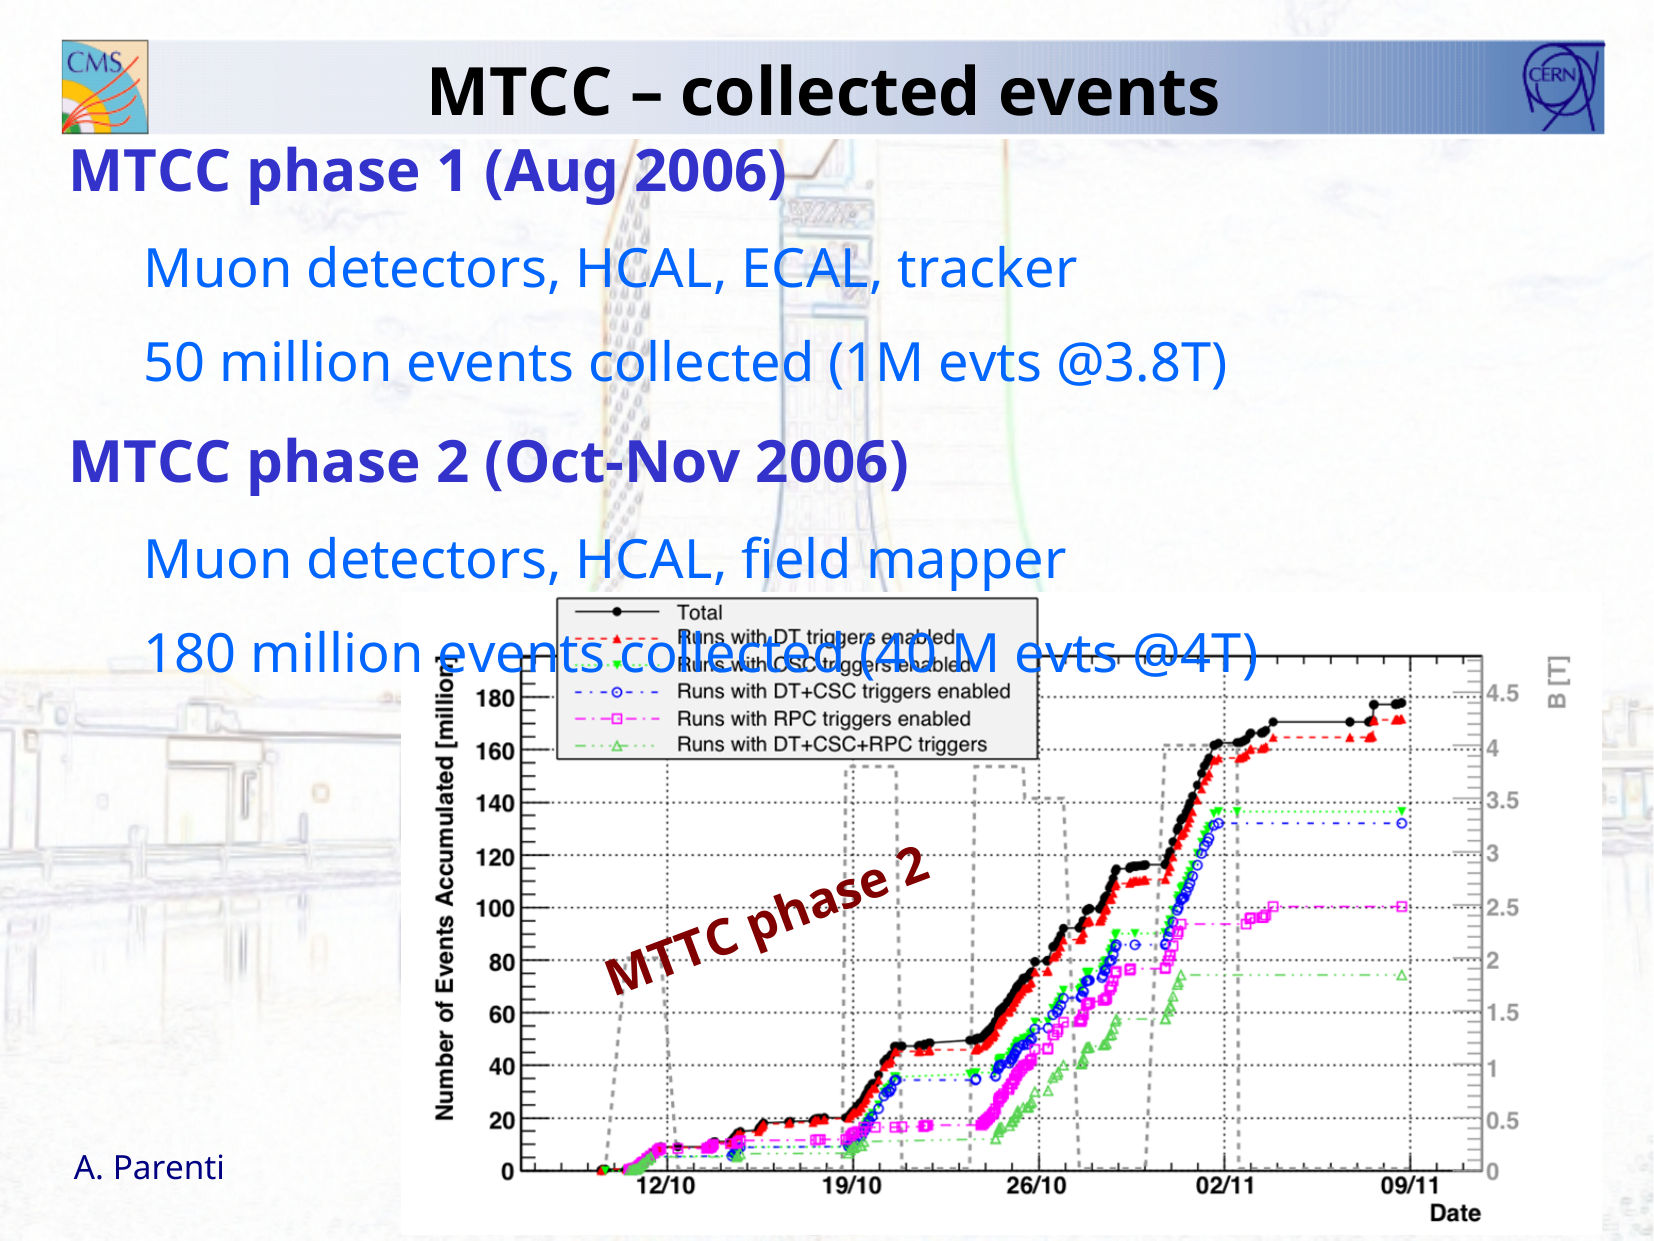

# MTCC – collected events
MTCC phase 1 (Aug 2006)
Muon detectors, HCAL, ECAL, tracker
50 million events collected (1M evts @3.8T)
MTCC phase 2 (Oct-Nov 2006)
Muon detectors, HCAL, field mapper
180 million events collected (40 M evts @4T)
MTTC phase 2